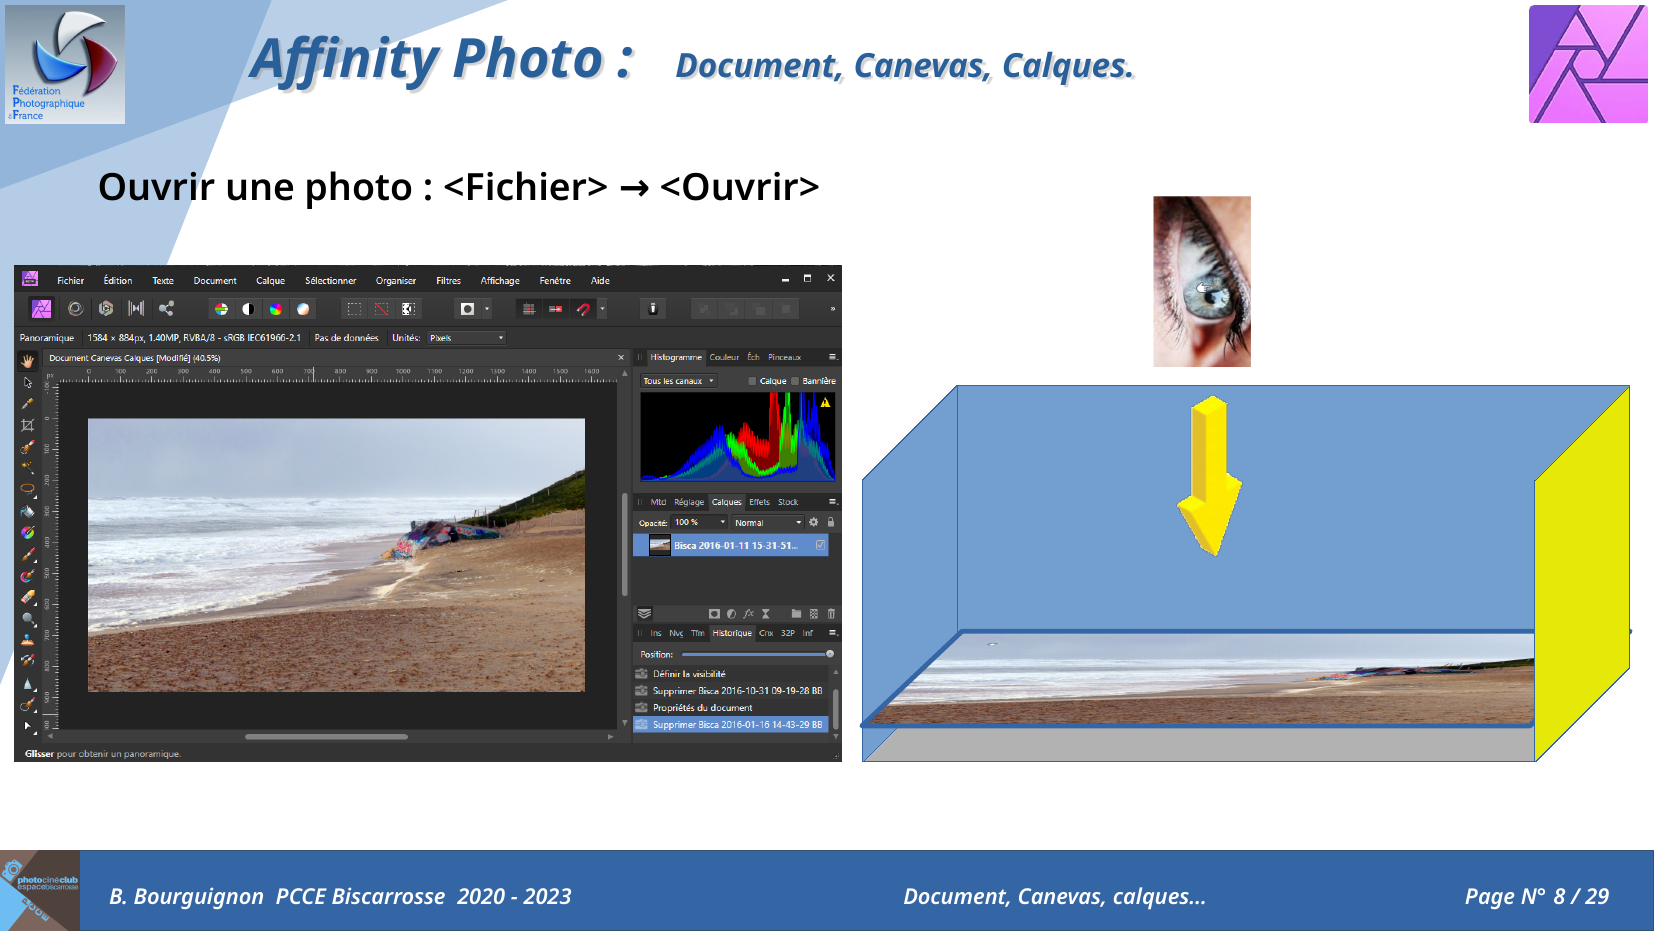

Ouvrir une photo : <Fichier> → <Ouvrir>